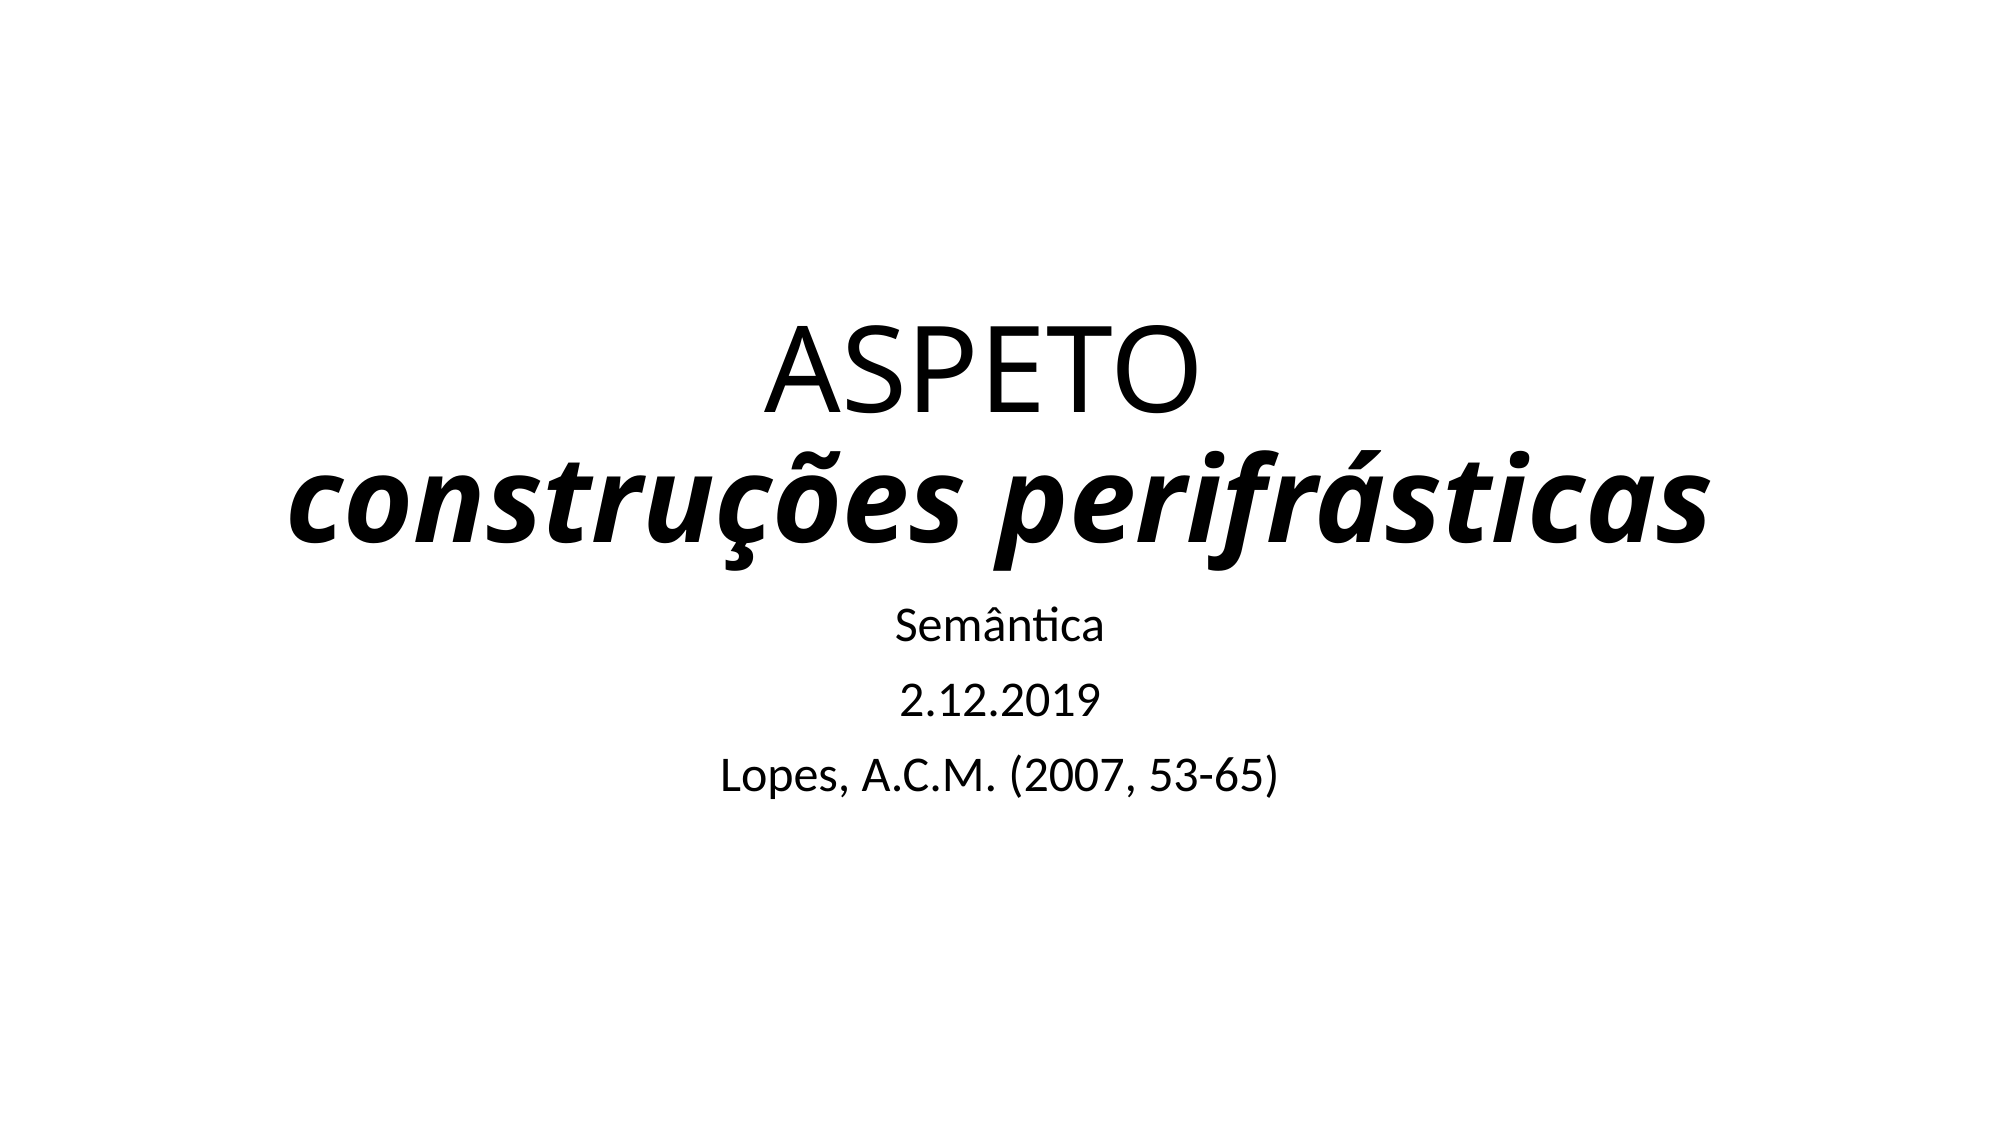

# ASPETO construções perifrásticas
Semântica
2.12.2019
Lopes, A.C.M. (2007, 53-65)